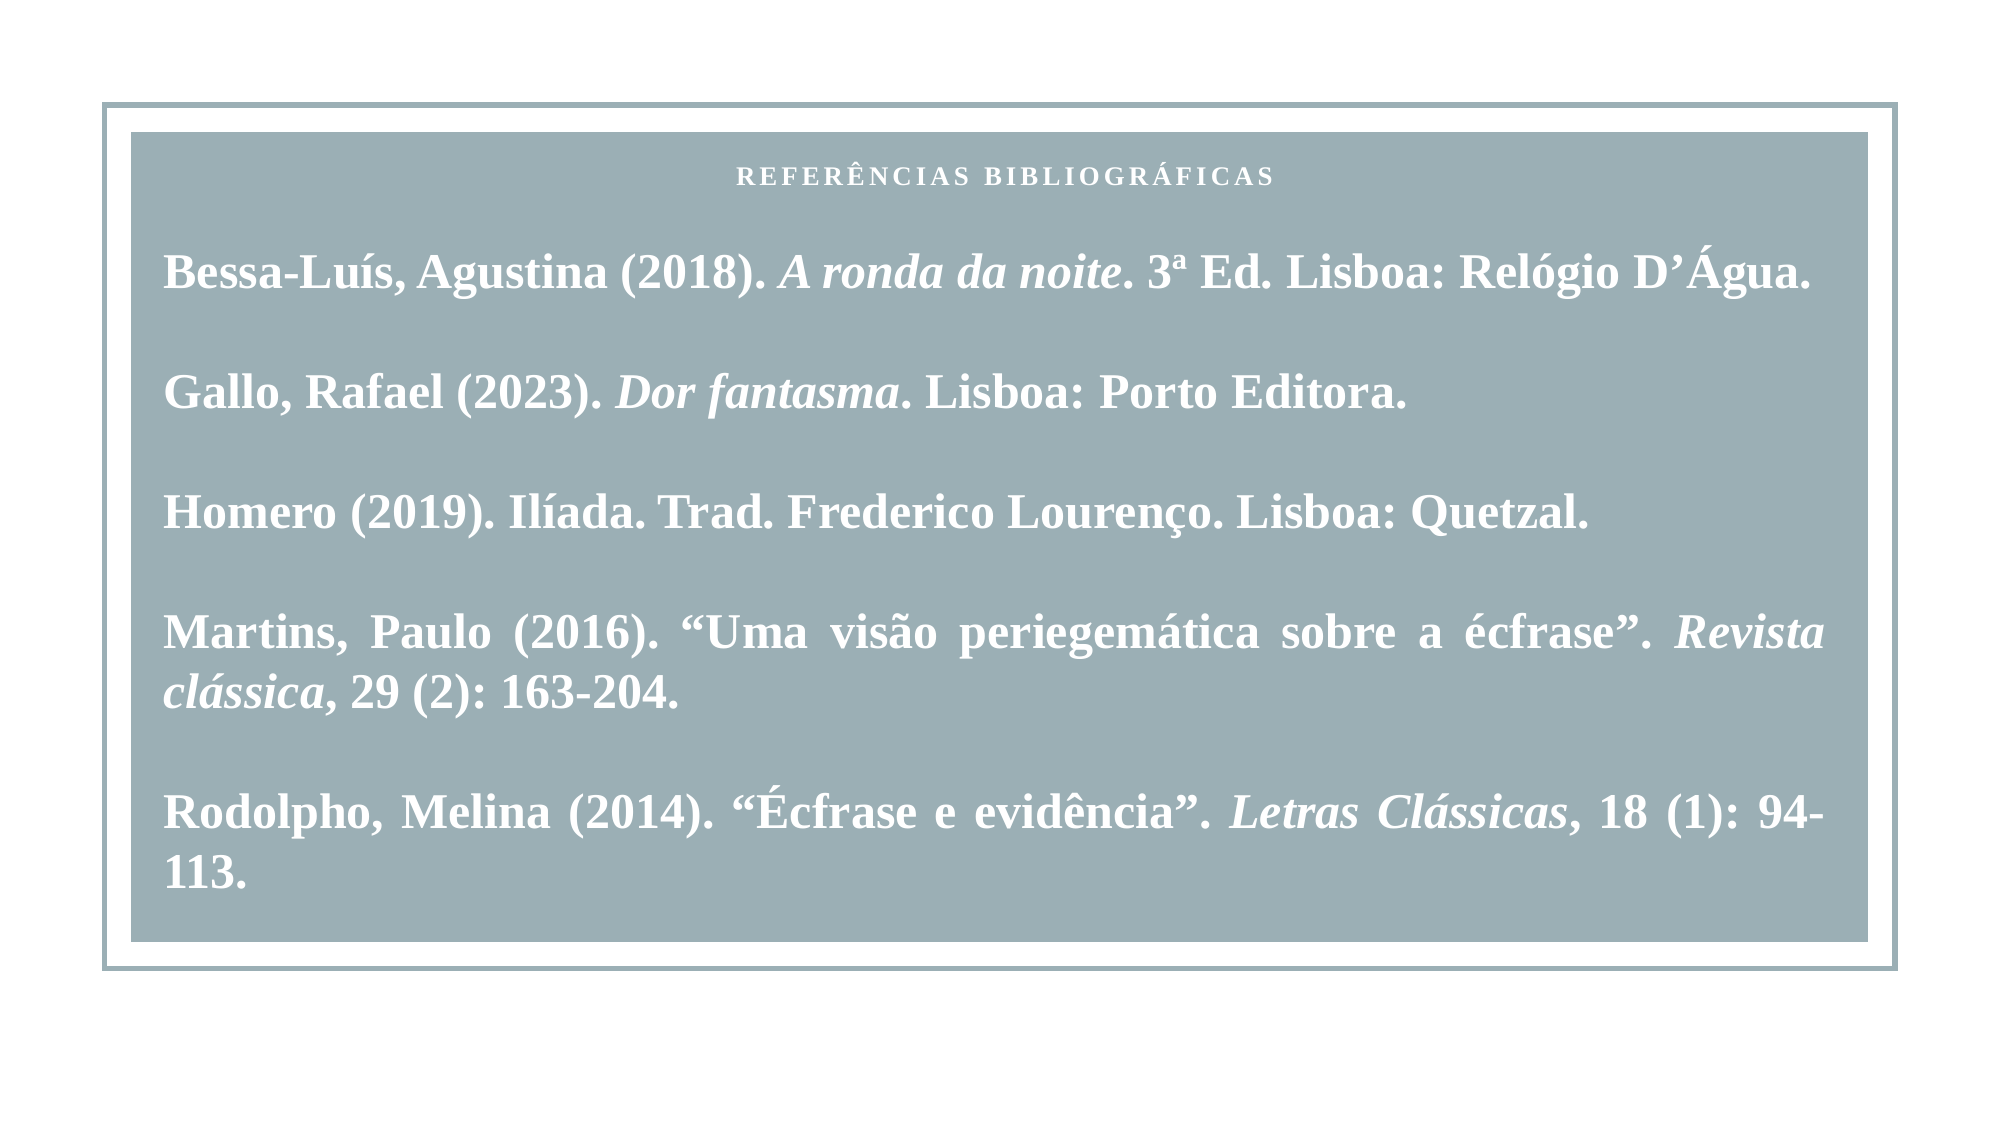

# Referências bibliográficas
Bessa-Luís, Agustina (2018). A ronda da noite. 3ª Ed. Lisboa: Relógio D’Água.
Gallo, Rafael (2023). Dor fantasma. Lisboa: Porto Editora.
Homero (2019). Ilíada. Trad. Frederico Lourenço. Lisboa: Quetzal.
Martins, Paulo (2016). “Uma visão periegemática sobre a écfrase”. Revista clássica, 29 (2): 163-204.
Rodolpho, Melina (2014). “Écfrase e evidência”. Letras Clássicas, 18 (1): 94-113.